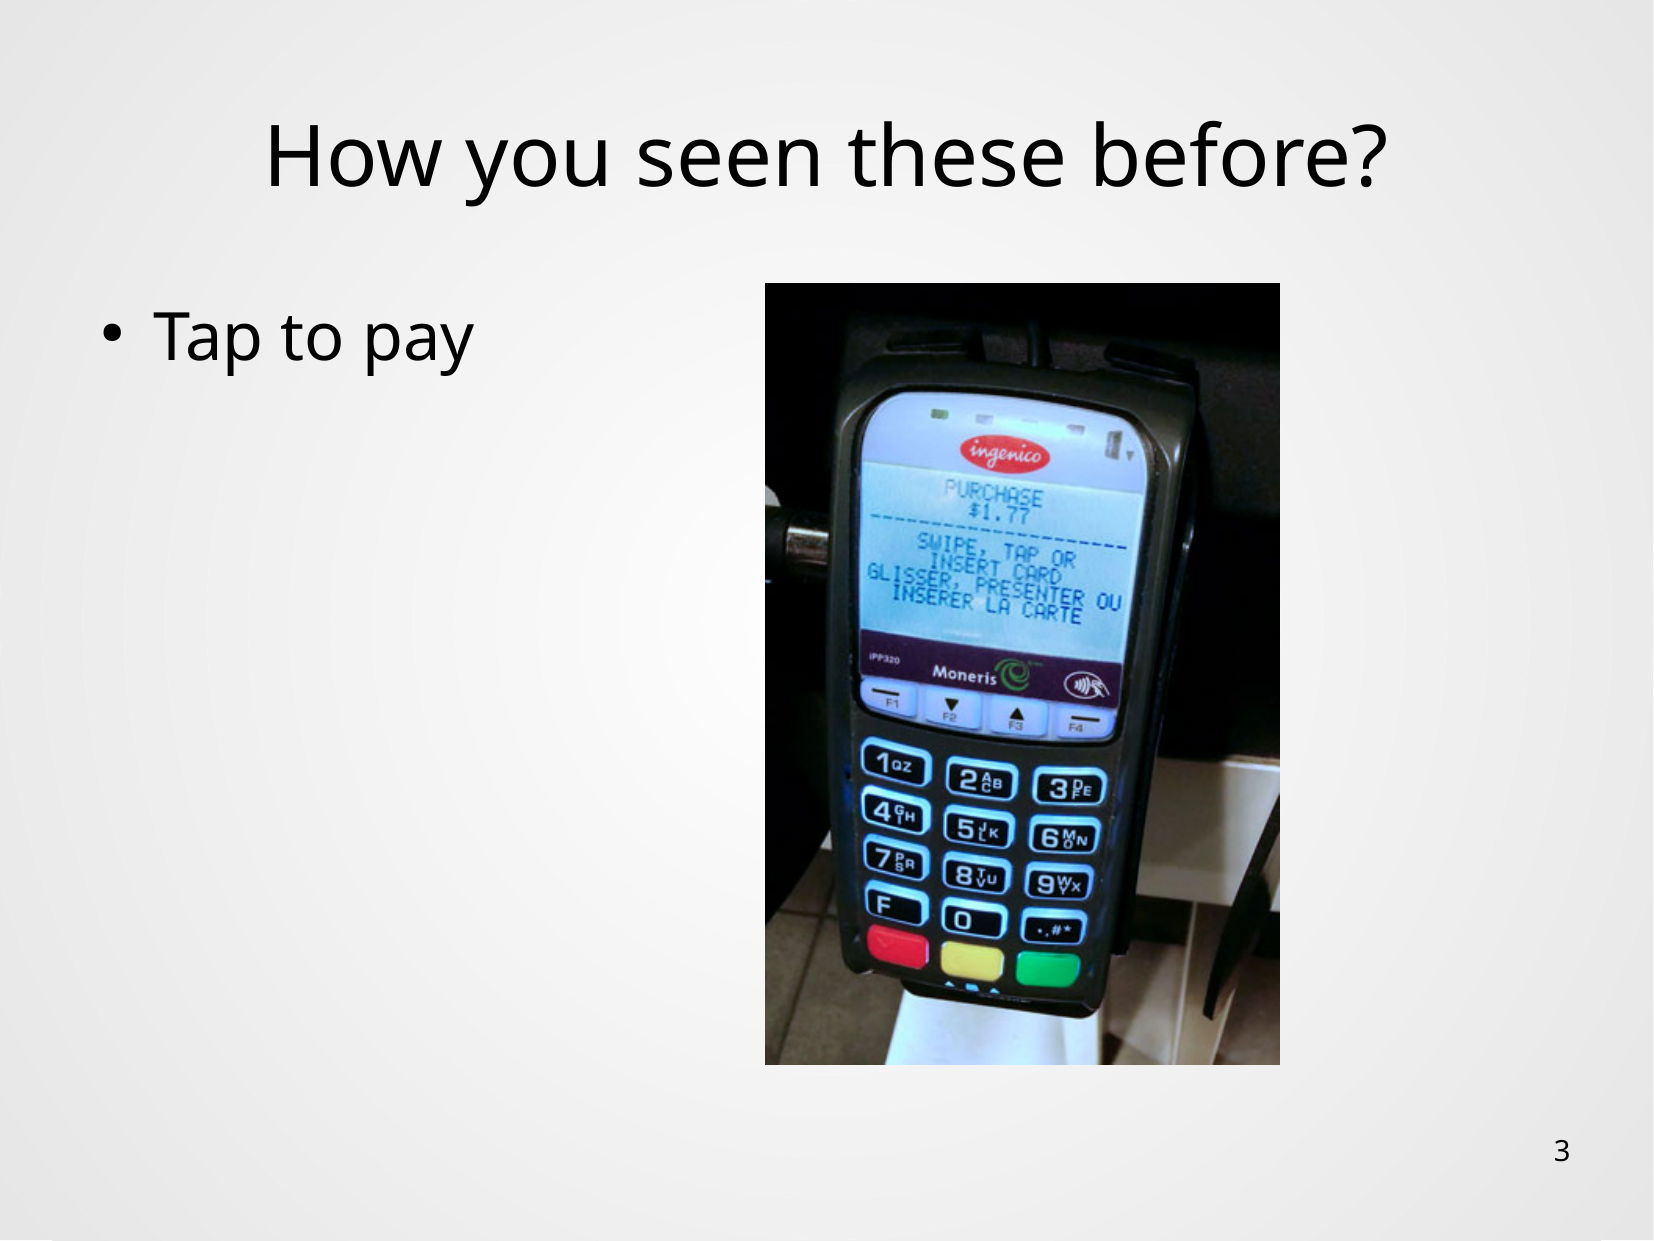

# How you seen these before?
Tap to pay
3